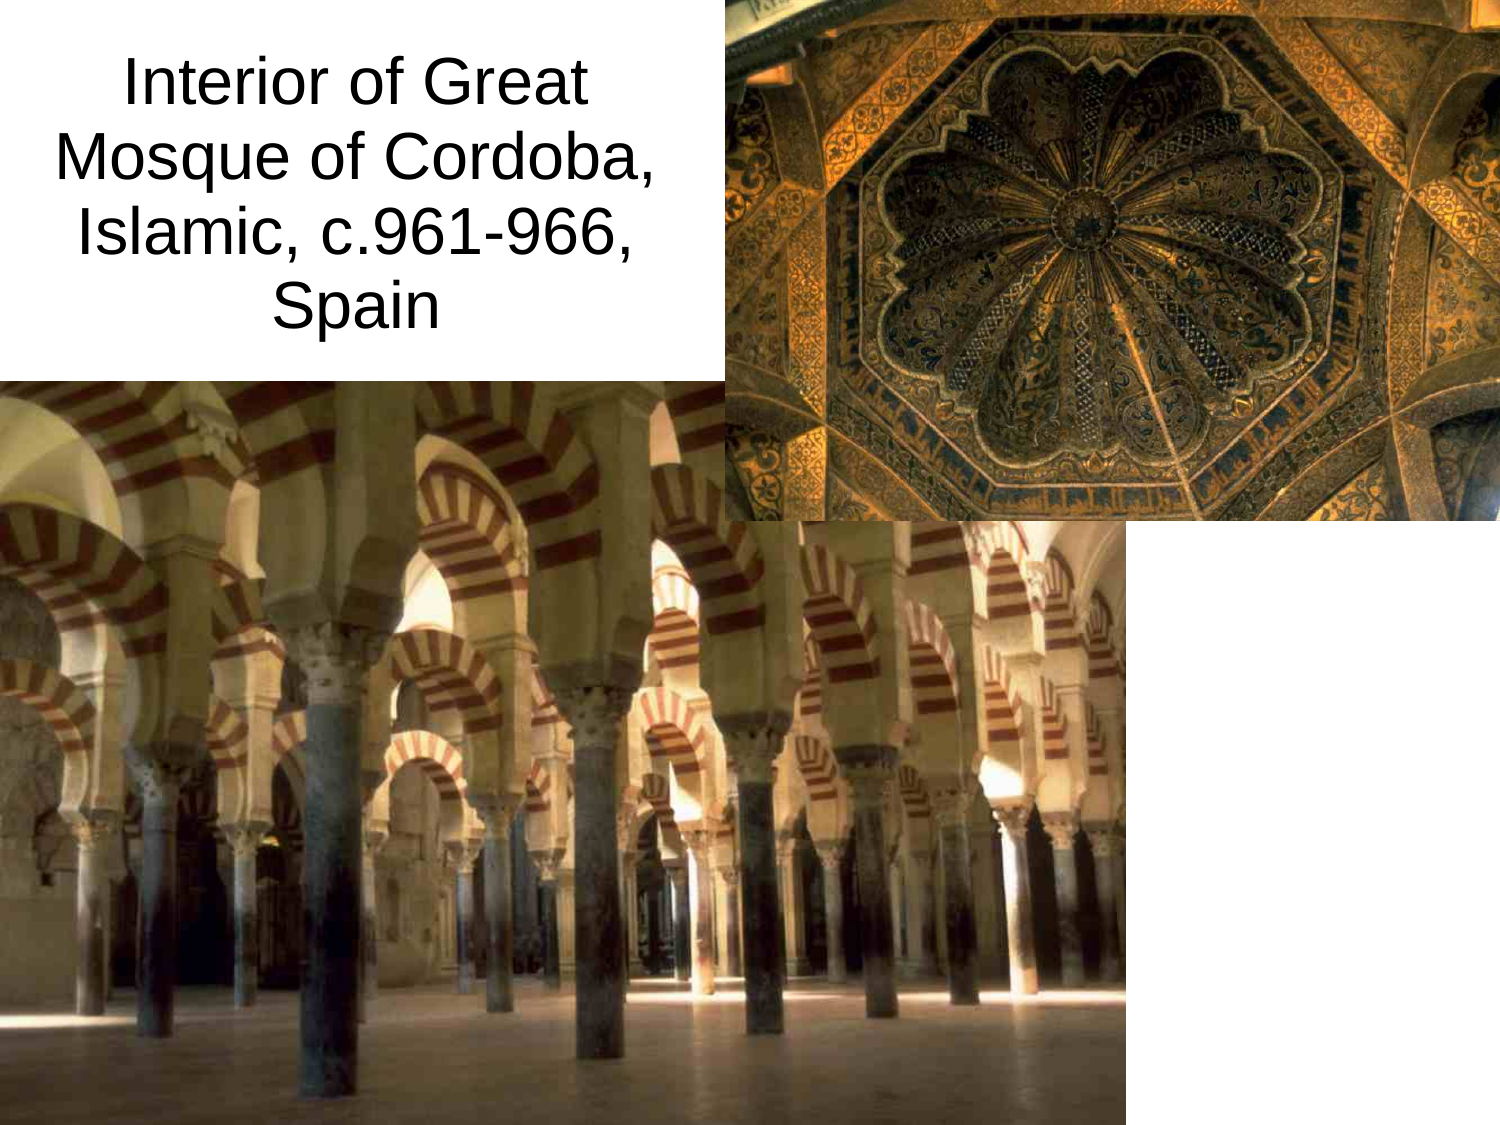

# Interior of Great Mosque of Cordoba, Islamic, c.961-966, Spain